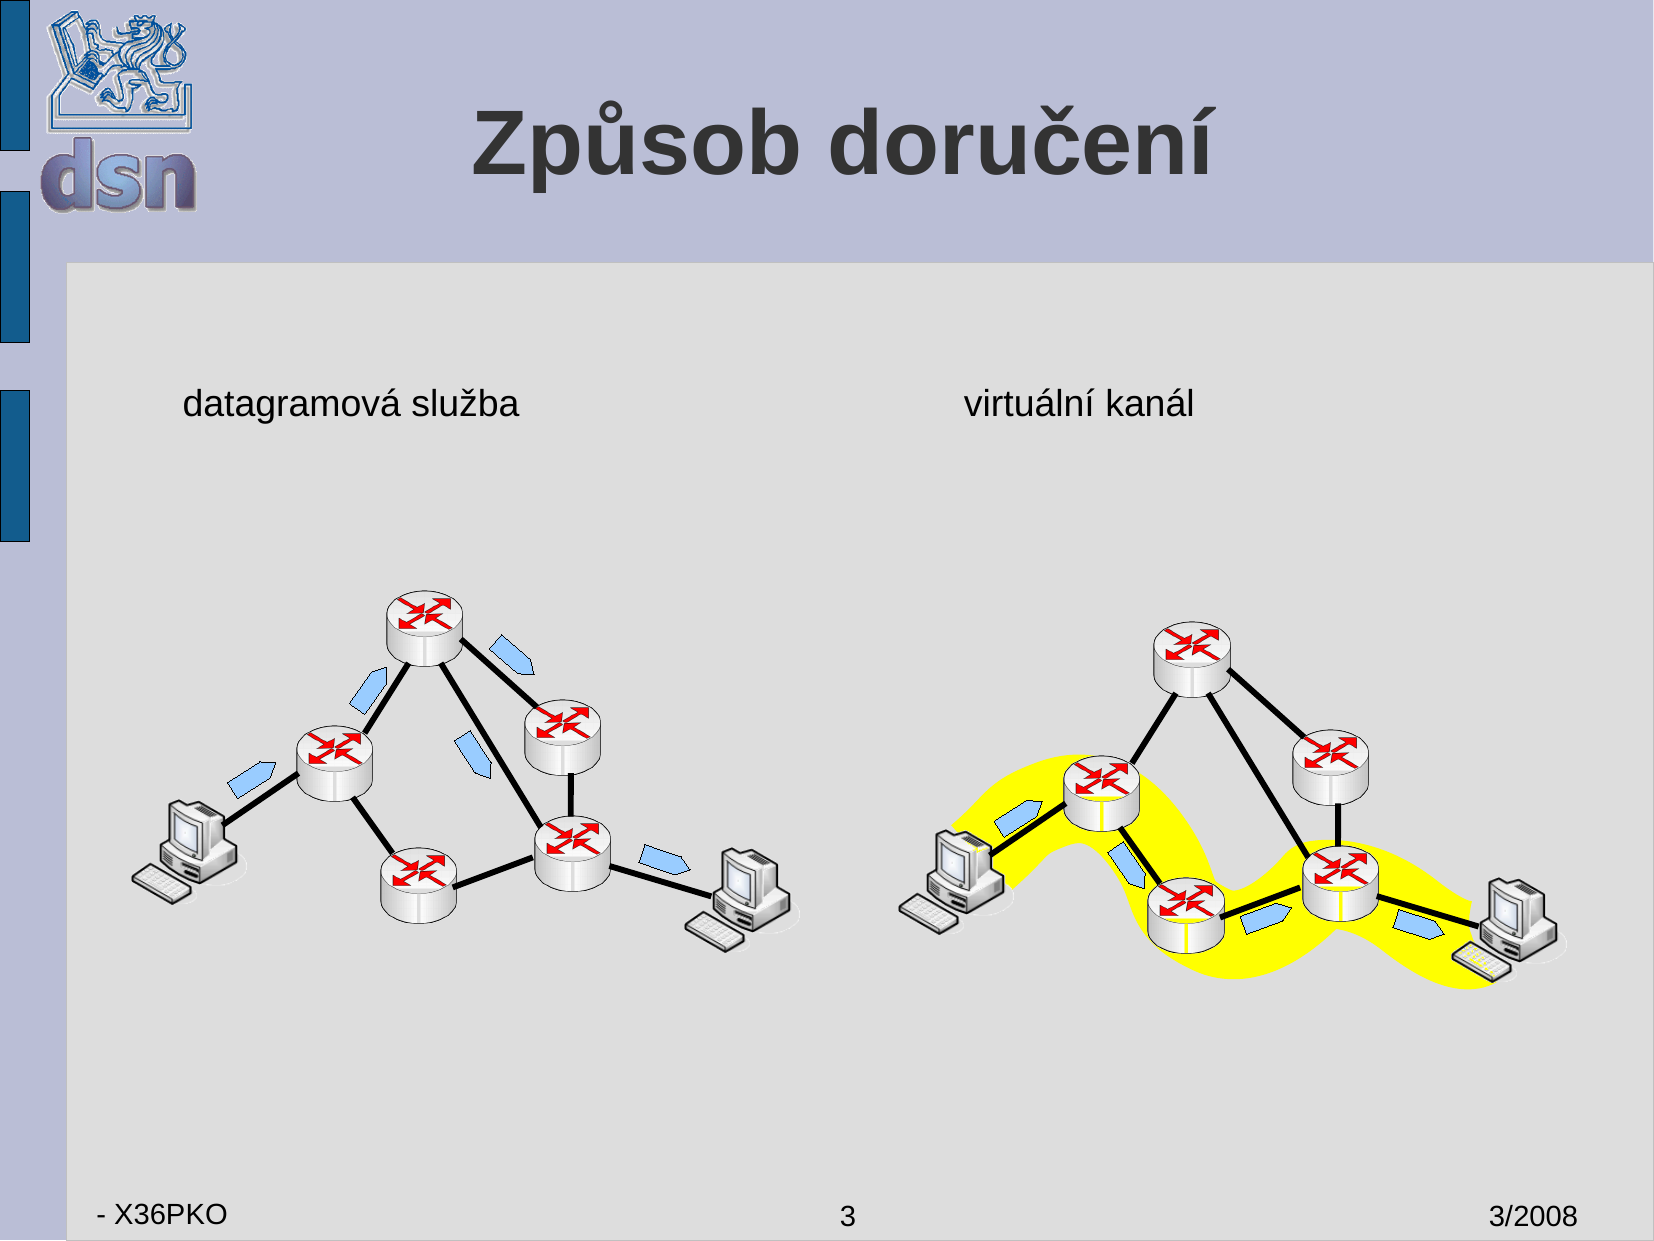

# Způsob doručení
datagramová služba
virtuální kanál